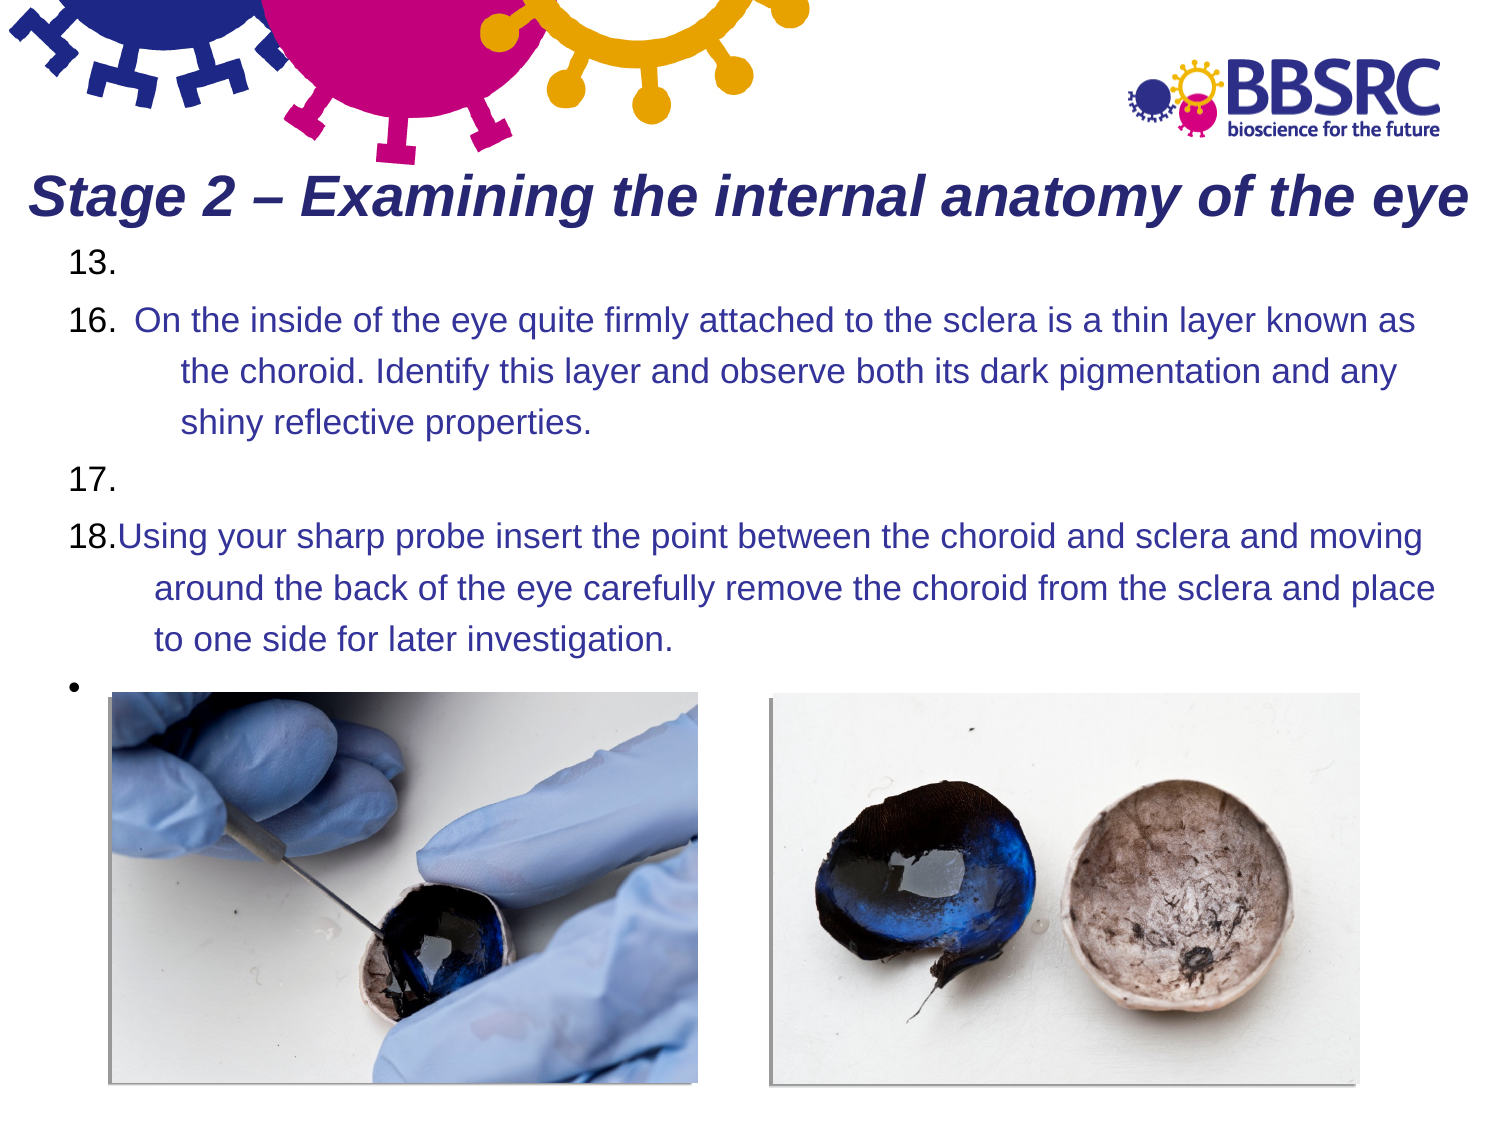

# Stage 2 – Examining the internal anatomy of the eye
 On the inside of the eye quite firmly attached to the sclera is a thin layer known as the choroid. Identify this layer and observe both its dark pigmentation and any shiny reflective properties.
Using your sharp probe insert the point between the choroid and sclera and moving around the back of the eye carefully remove the choroid from the sclera and place to one side for later investigation.